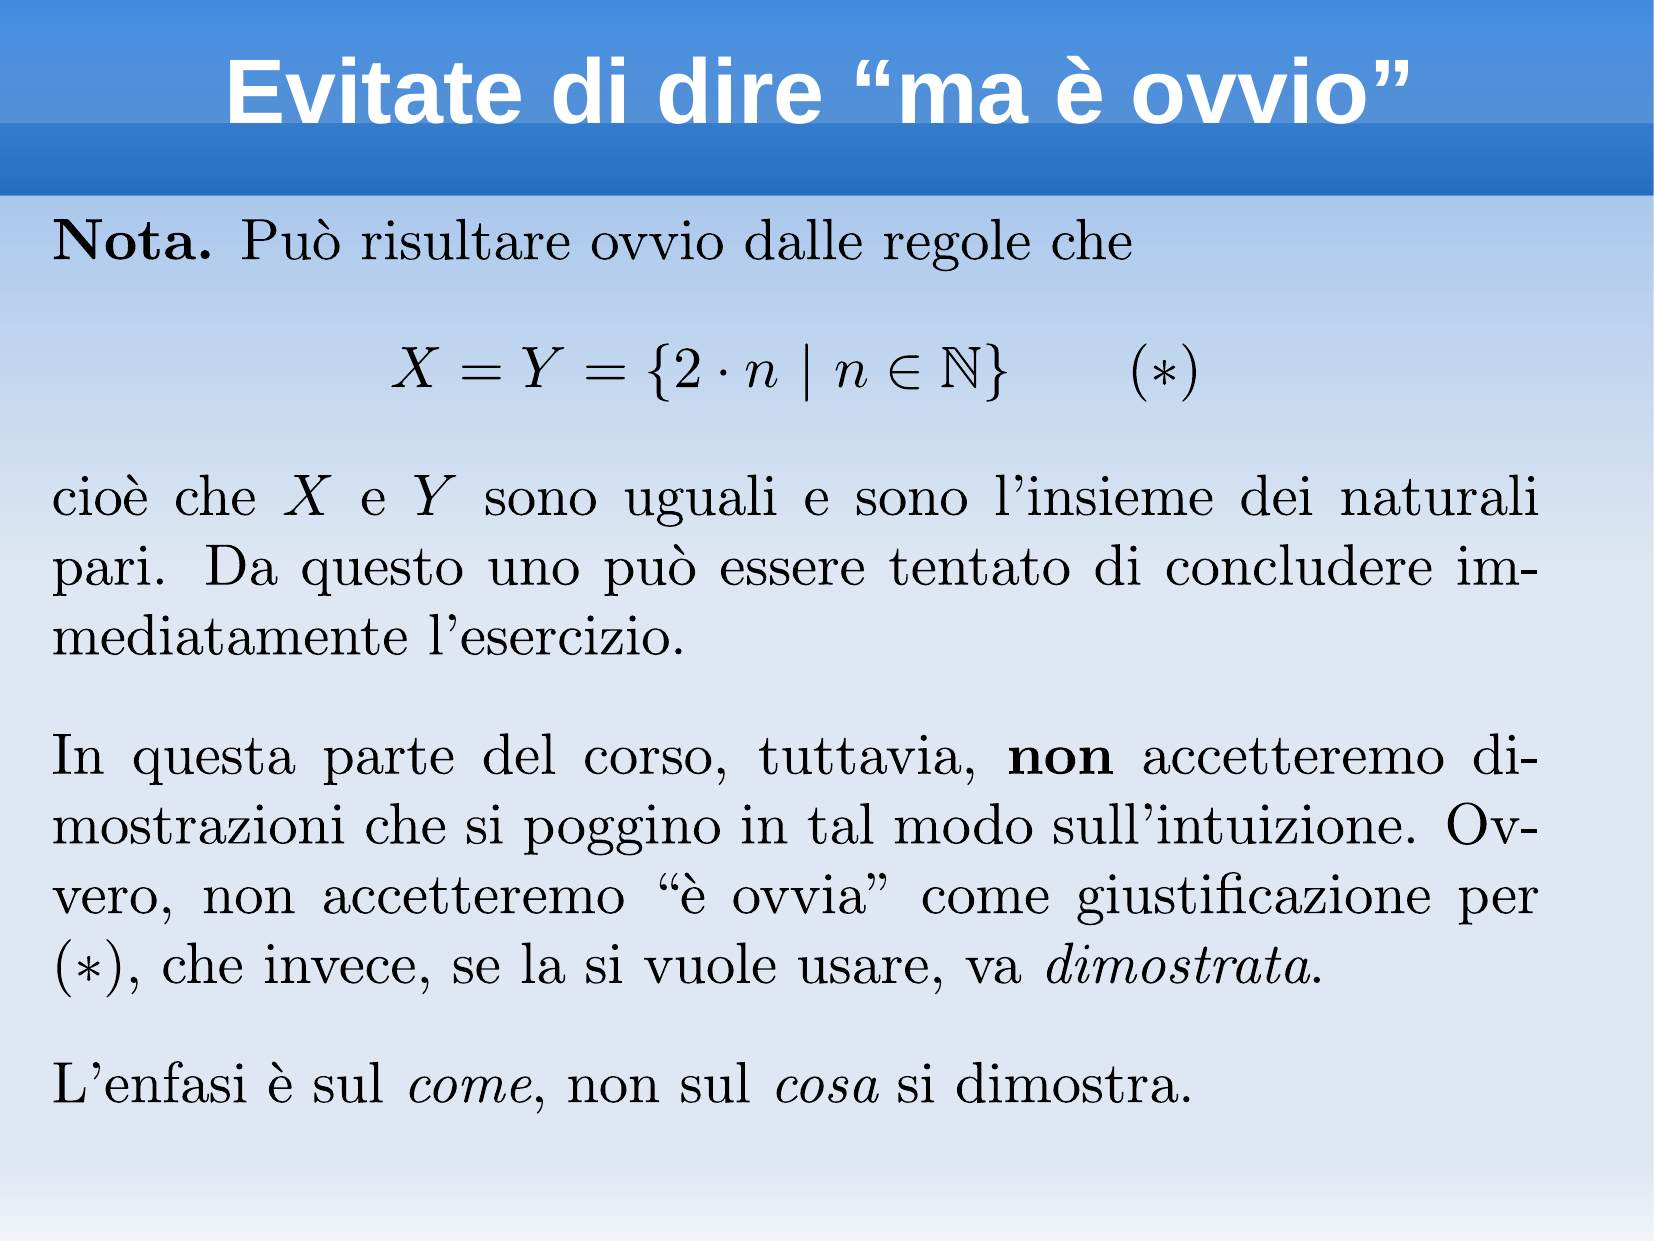

# Evitate di dire “ma è ovvio”